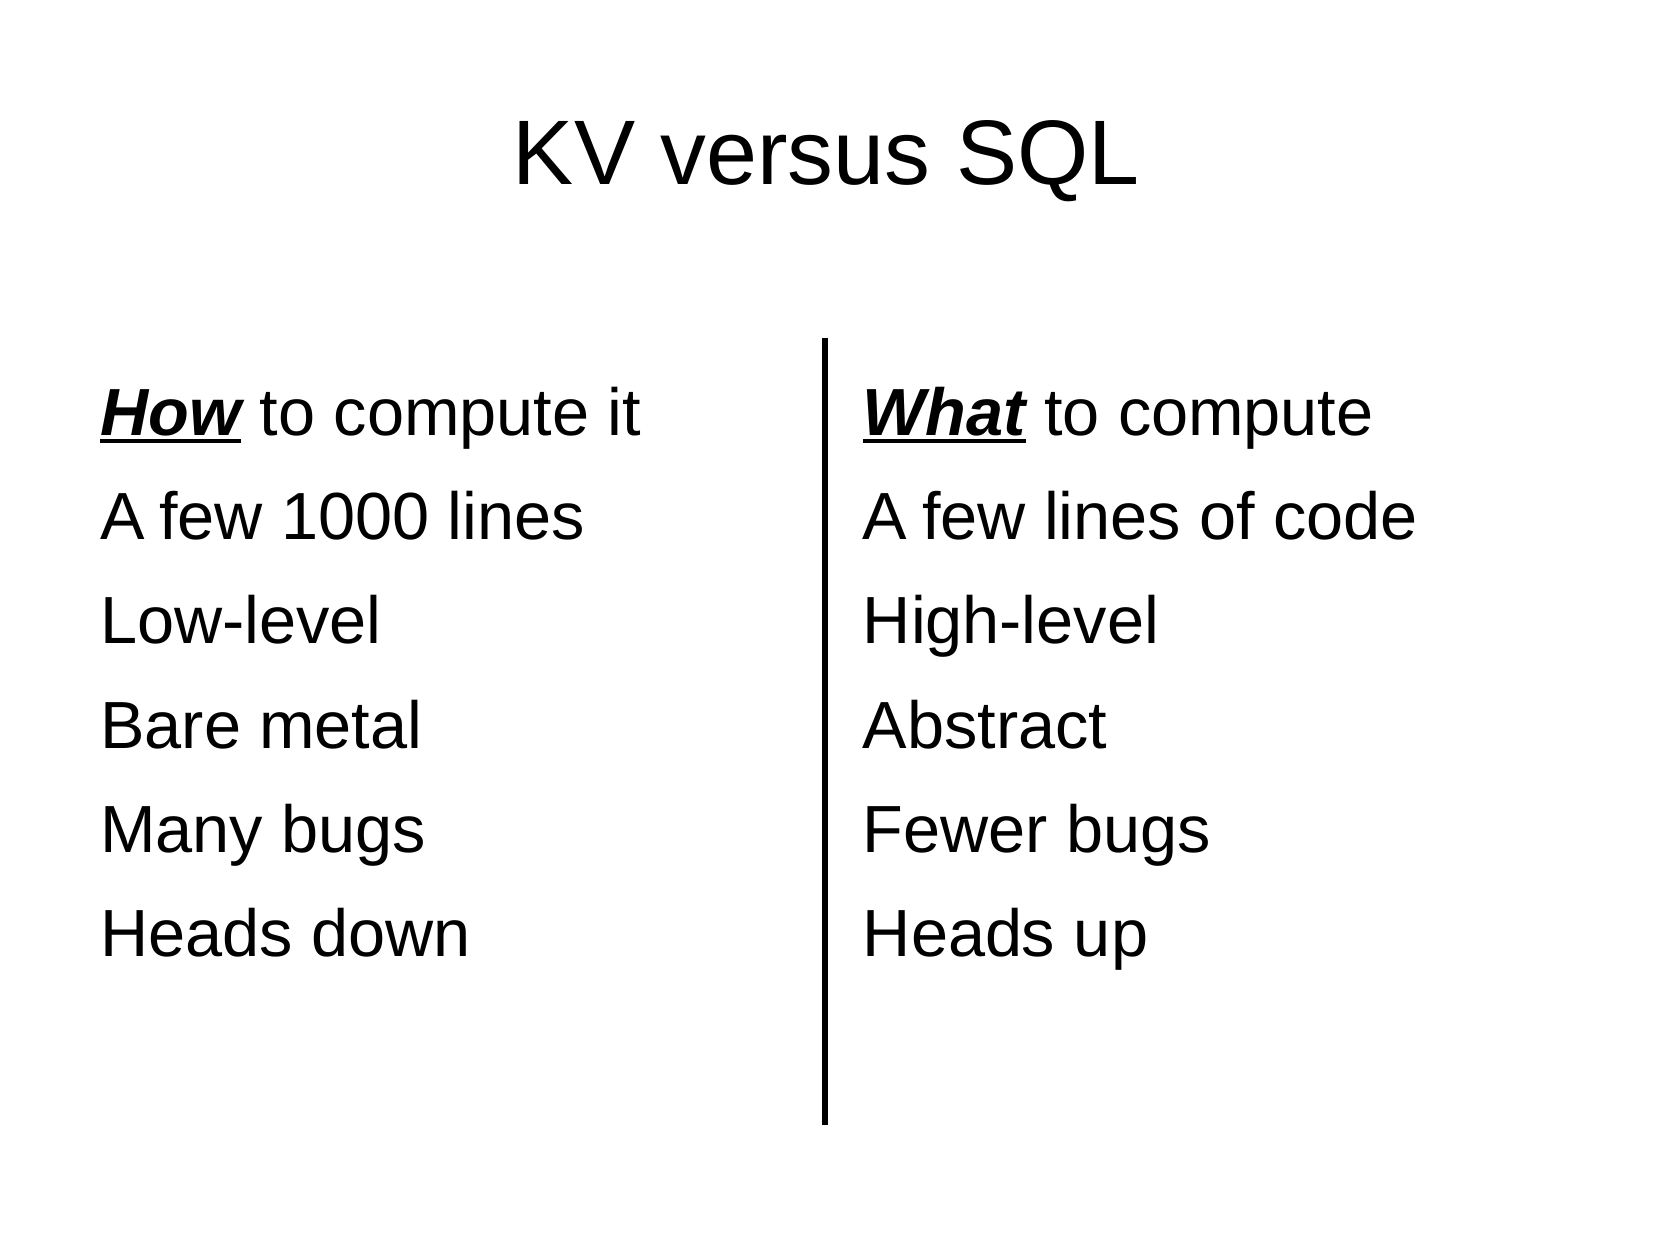

# KV versus SQL
How to compute it
A few 1000 lines
Low-level
Bare metal
Many bugs
Heads down
What to compute
A few lines of code
High-level
Abstract
Fewer bugs
Heads up